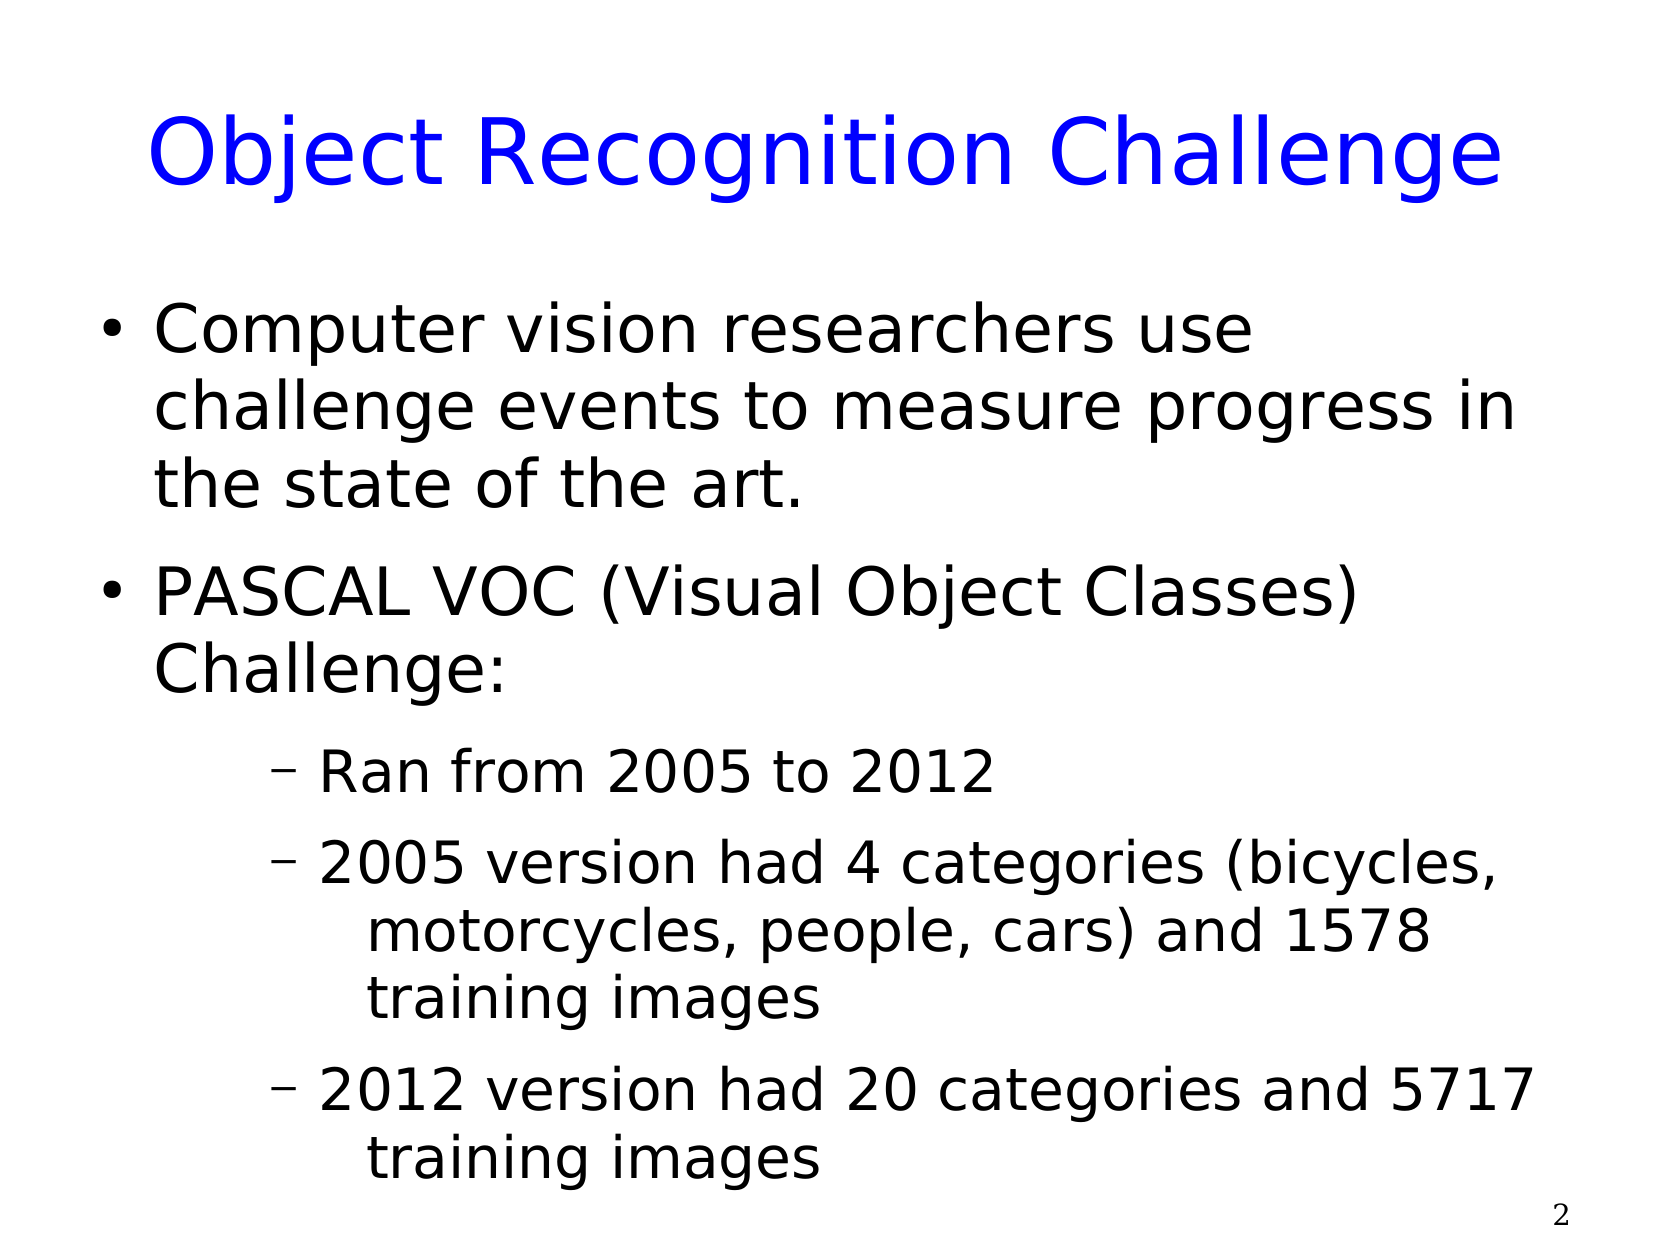

# Object Recognition Challenge
Computer vision researchers use challenge events to measure progress in the state of the art.
PASCAL VOC (Visual Object Classes) Challenge:
Ran from 2005 to 2012
2005 version had 4 categories (bicycles, motorcycles, people, cars) and 1578 training images
2012 version had 20 categories and 5717 training images
2